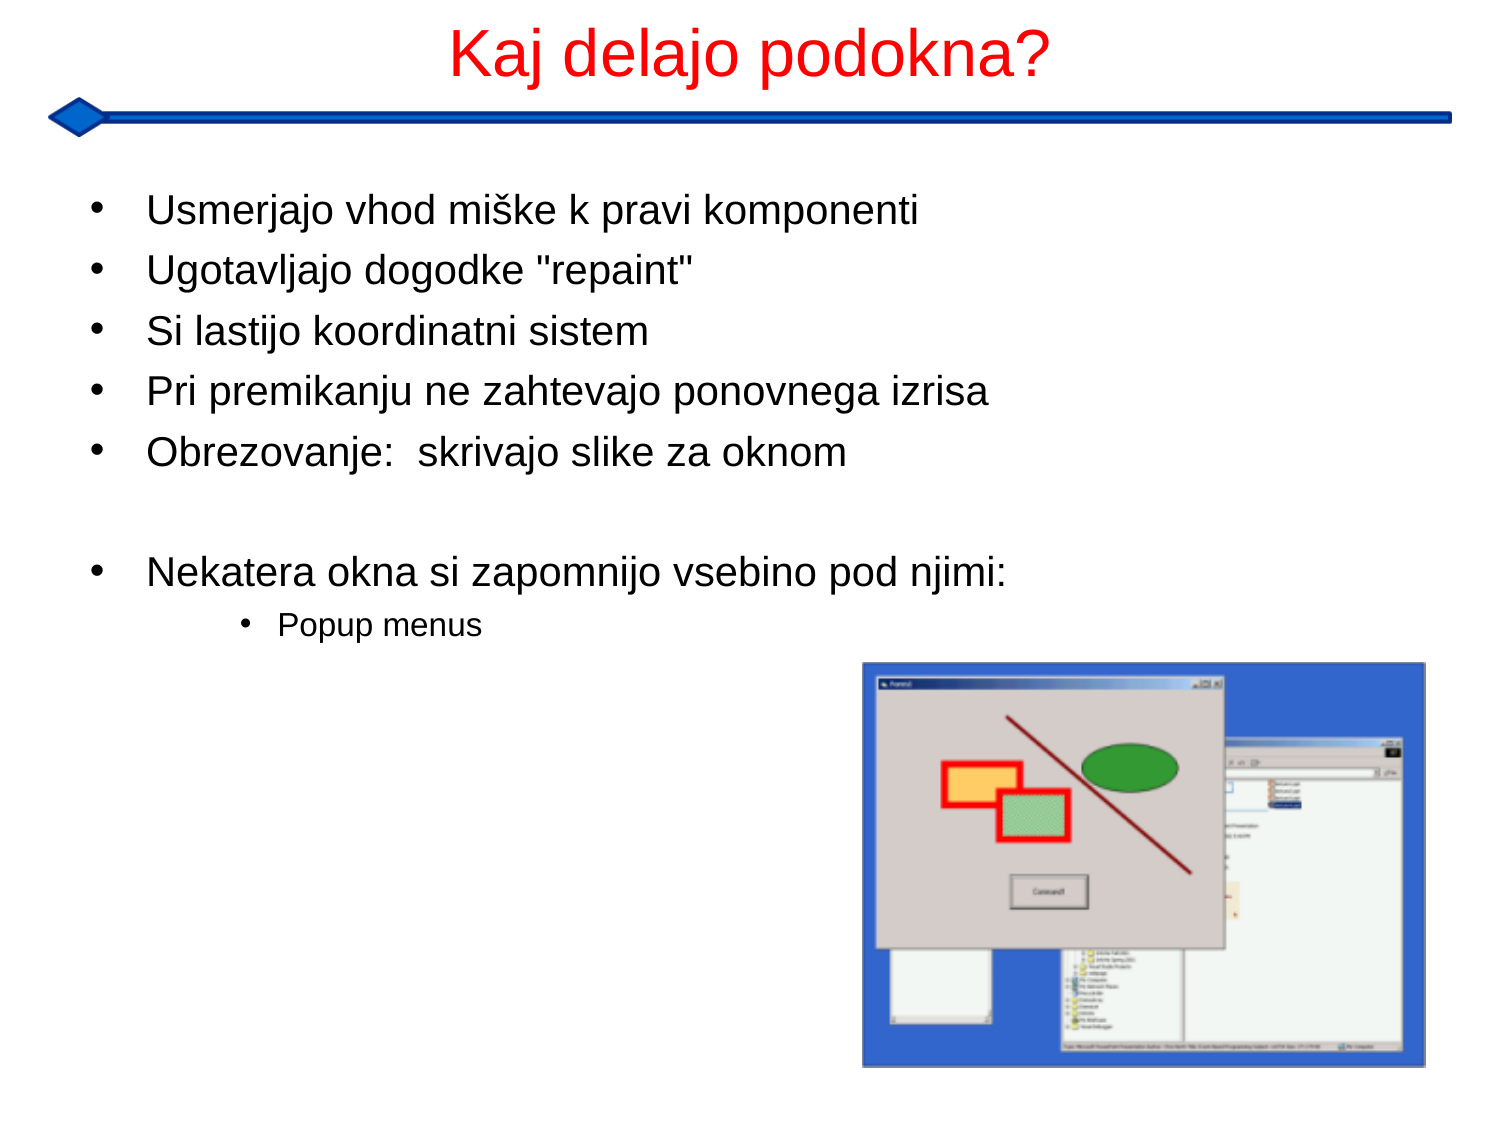

# Kaj delajo podokna?
Usmerjajo vhod miške k pravi komponenti
Ugotavljajo dogodke "repaint"
Si lastijo koordinatni sistem
Pri premikanju ne zahtevajo ponovnega izrisa
Obrezovanje: skrivajo slike za oknom
Nekatera okna si zapomnijo vsebino pod njimi:
Popup menus